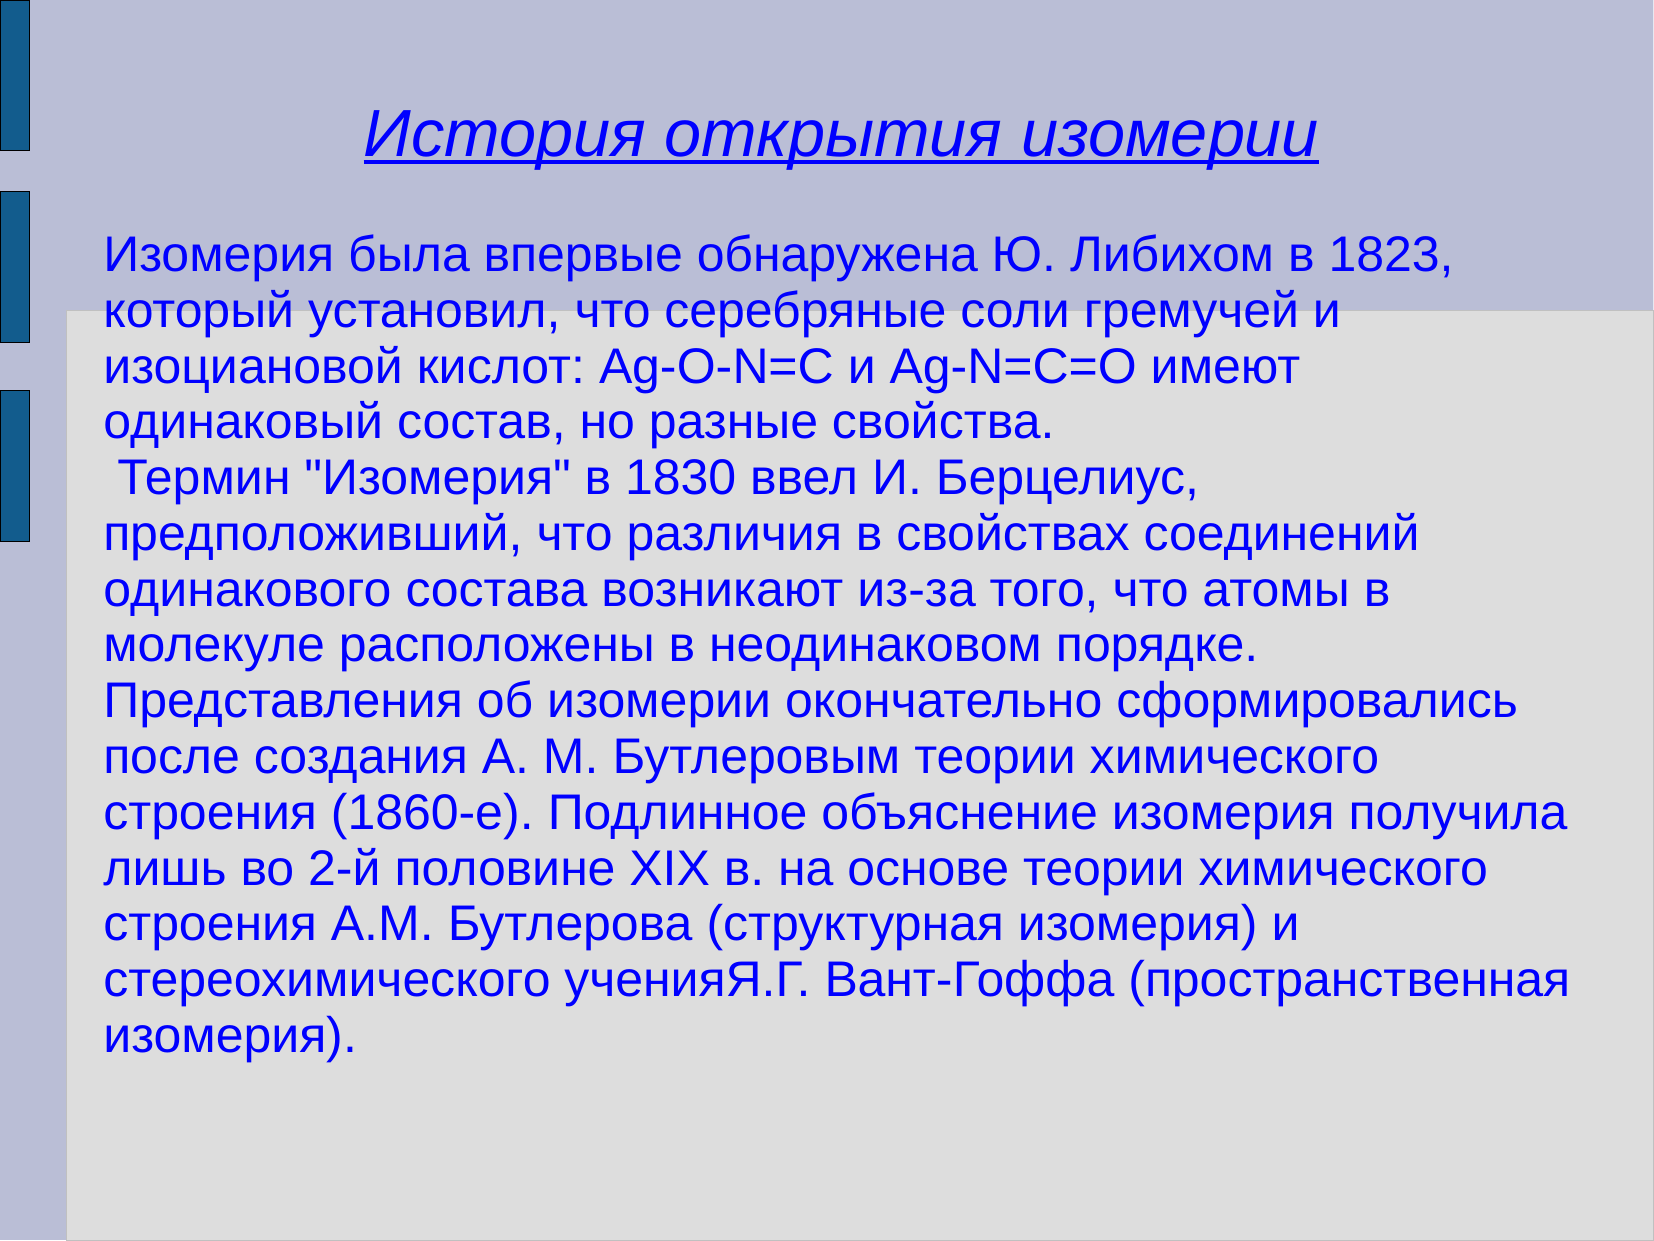

История открытия изомерии
Изомерия была впервые обнаружена Ю. Либихом в 1823, который установил, что серебряные соли гремучей и изоциановой кислот: Ag-О-N=C и Ag-N=C=O имеют одинаковый состав, но разные свойства.
 Термин "Изомерия" в 1830 ввел И. Берцелиус, предположивший, что различия в свойствах соединений одинакового состава возникают из-за того, что атомы в молекуле расположены в неодинаковом порядке. Представления об изомерии окончательно сформировались после создания A. M. Бутлеровым теории химического строения (1860-е). Подлинное объяснение изомерия получила лишь во 2-й половине XIX в. на основе теории химического строения А.М. Бутлерова (структурная изомерия) и стереохимического ученияЯ.Г. Вант-Гоффа (пространственная изомерия).